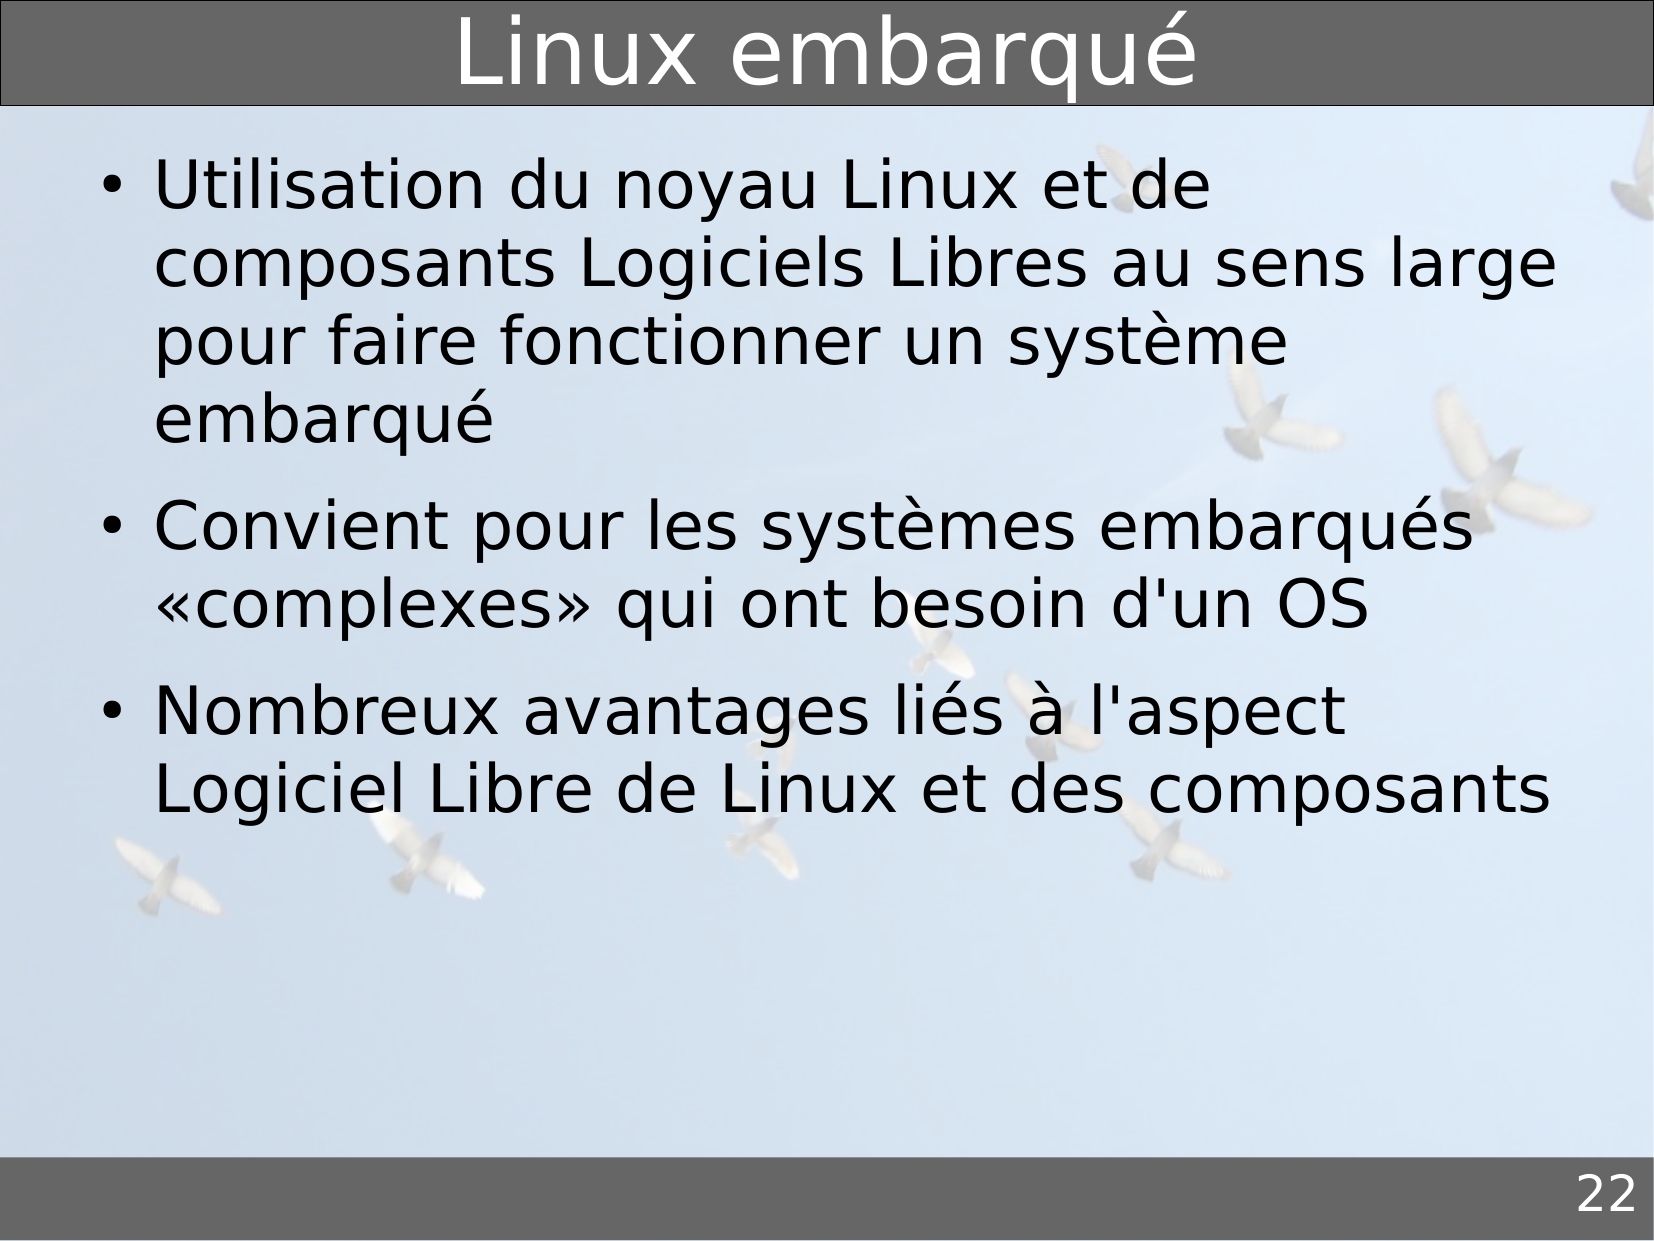

# Linux embarqué
Utilisation du noyau Linux et de composants Logiciels Libres au sens large pour faire fonctionner un système embarqué
Convient pour les systèmes embarqués «complexes» qui ont besoin d'un OS
Nombreux avantages liés à l'aspect Logiciel Libre de Linux et des composants